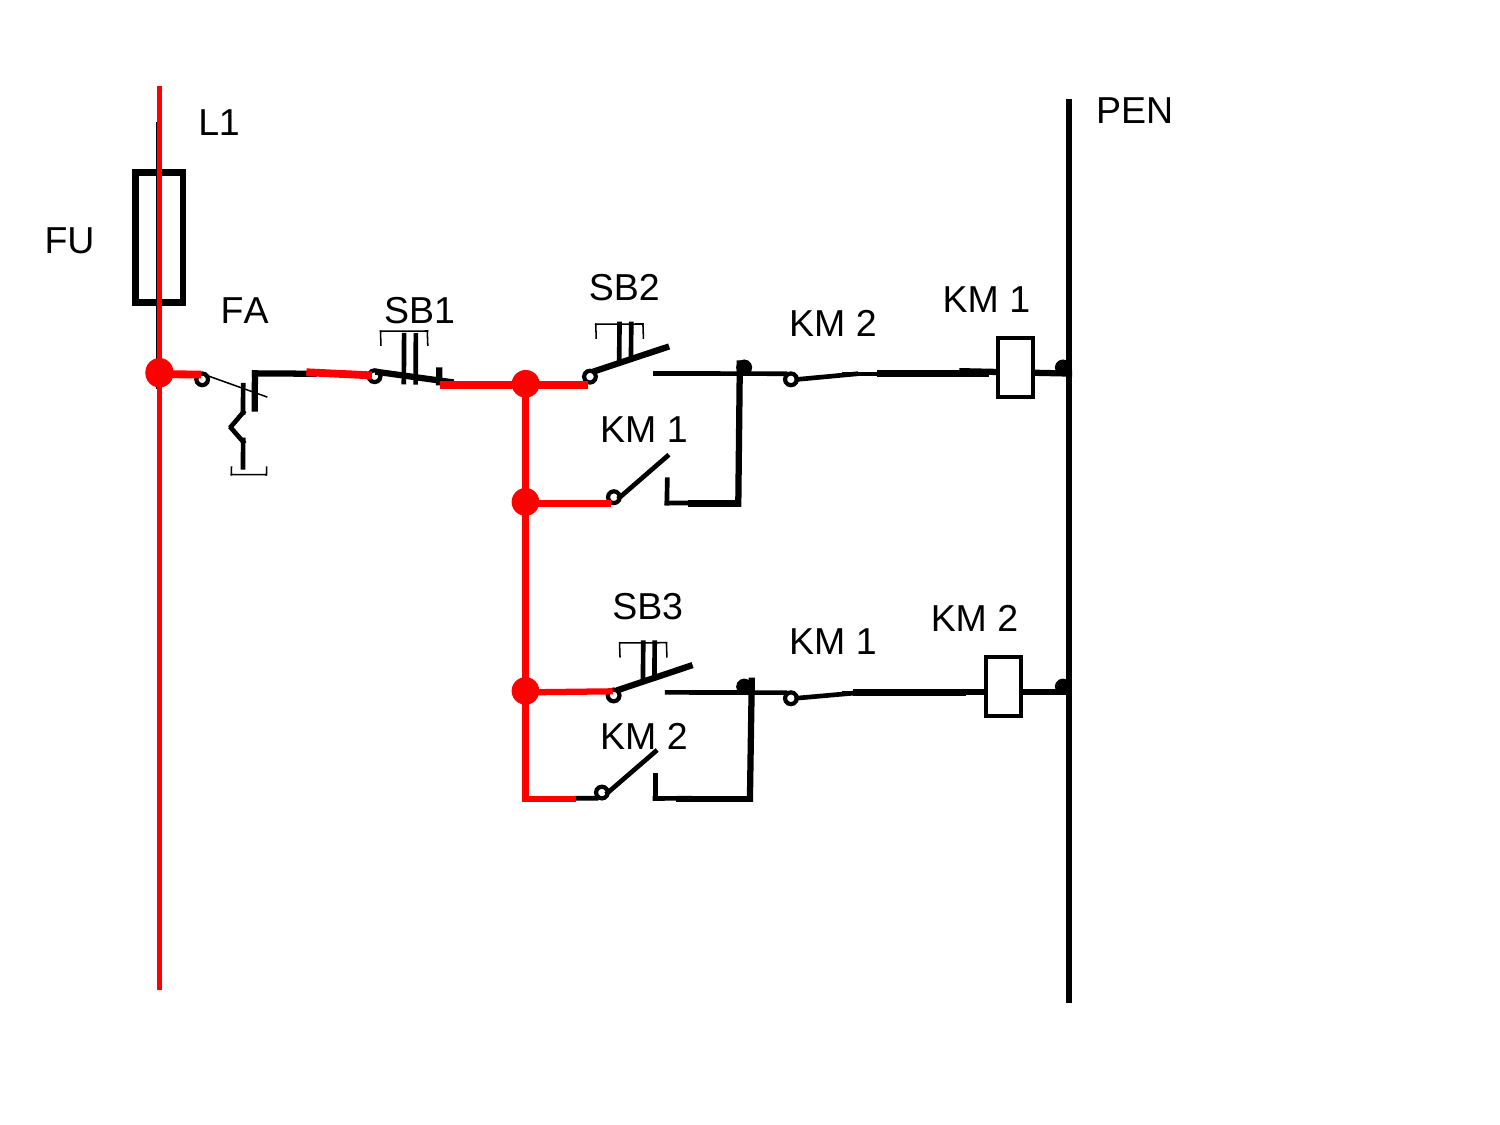

PEN
L1
FU
SB2
KM 1
SB1
FA
KM 2
KM 1
SB3
KM 2
KM 1
KM 2